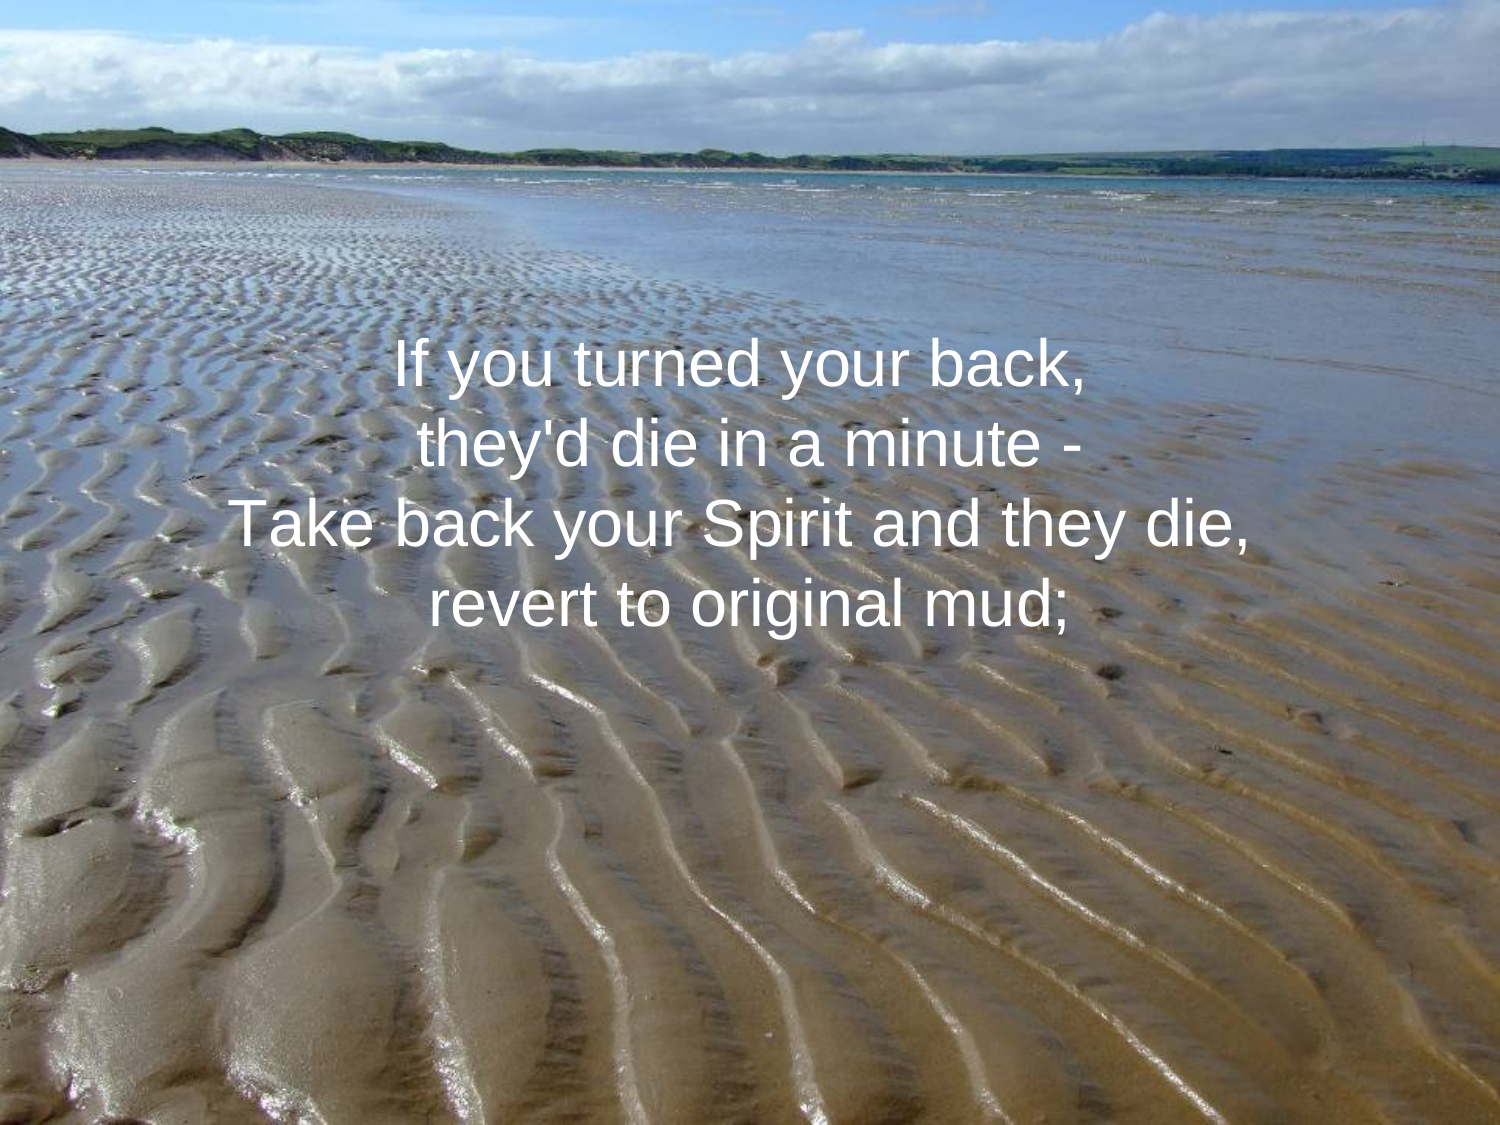

If you turned your back,
they'd die in a minute -
Take back your Spirit and they die,
revert to original mud;